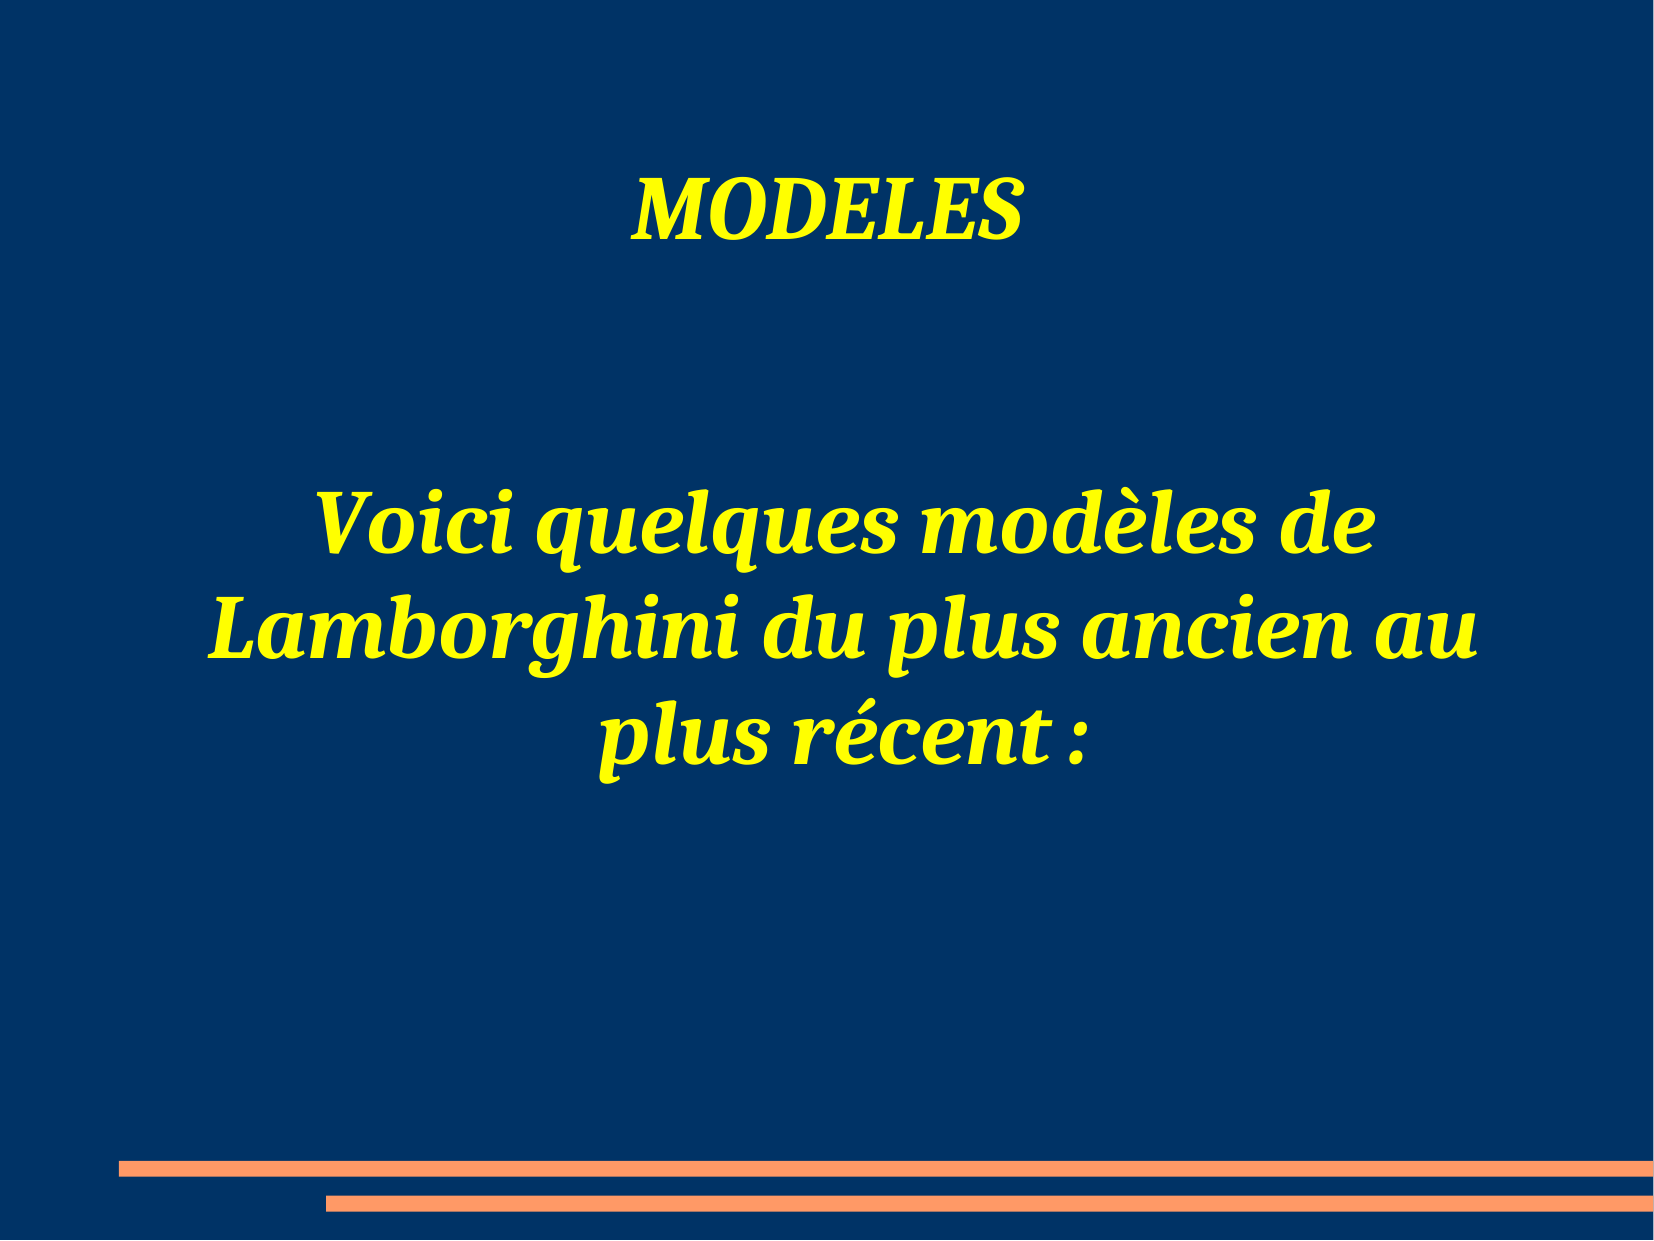

MODELES
# Voici quelques modèles de Lamborghini du plus ancien au plus récent :